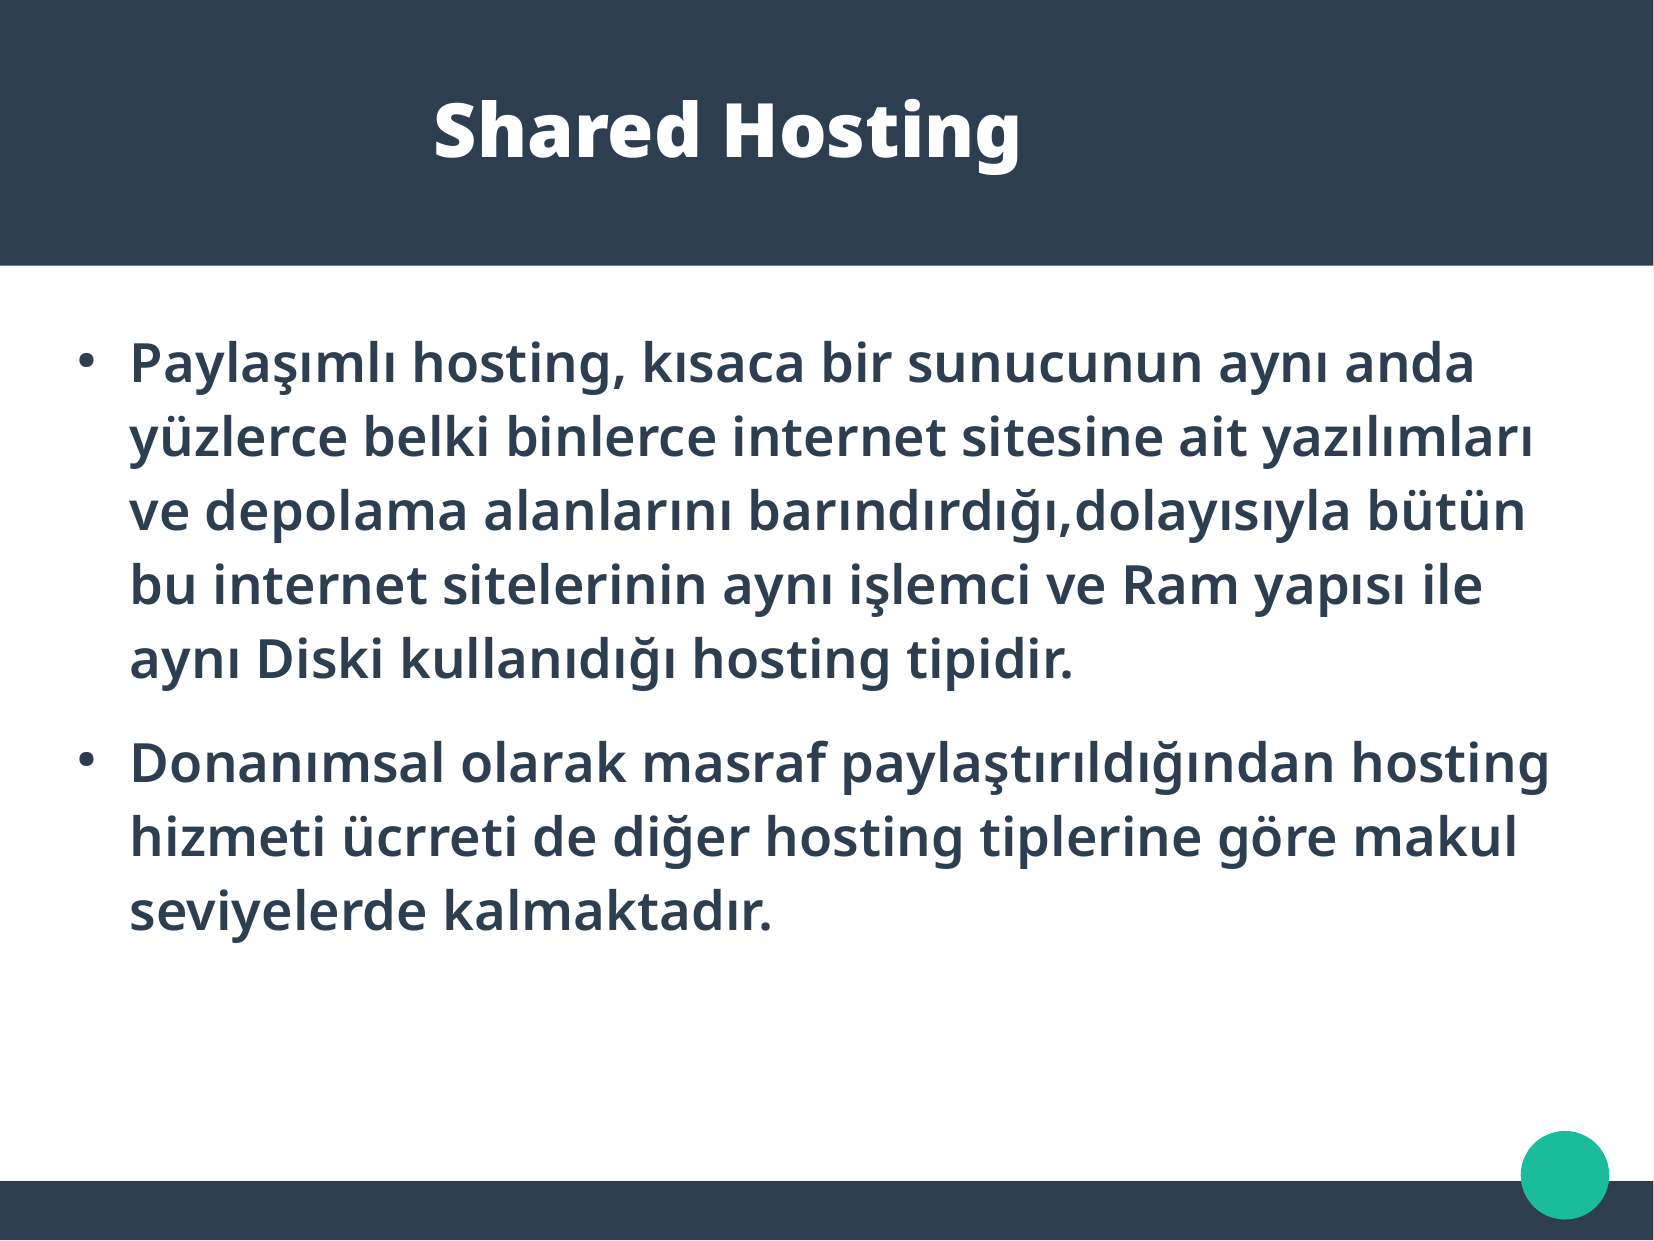

# Shared Hosting
Paylaşımlı hosting, kısaca bir sunucunun aynı anda yüzlerce belki binlerce internet sitesine ait yazılımları ve depolama alanlarını barındırdığı,dolayısıyla bütün bu internet sitelerinin aynı işlemci ve Ram yapısı ile aynı Diski kullanıdığı hosting tipidir.
Donanımsal olarak masraf paylaştırıldığından hosting hizmeti ücrreti de diğer hosting tiplerine göre makul seviyelerde kalmaktadır.